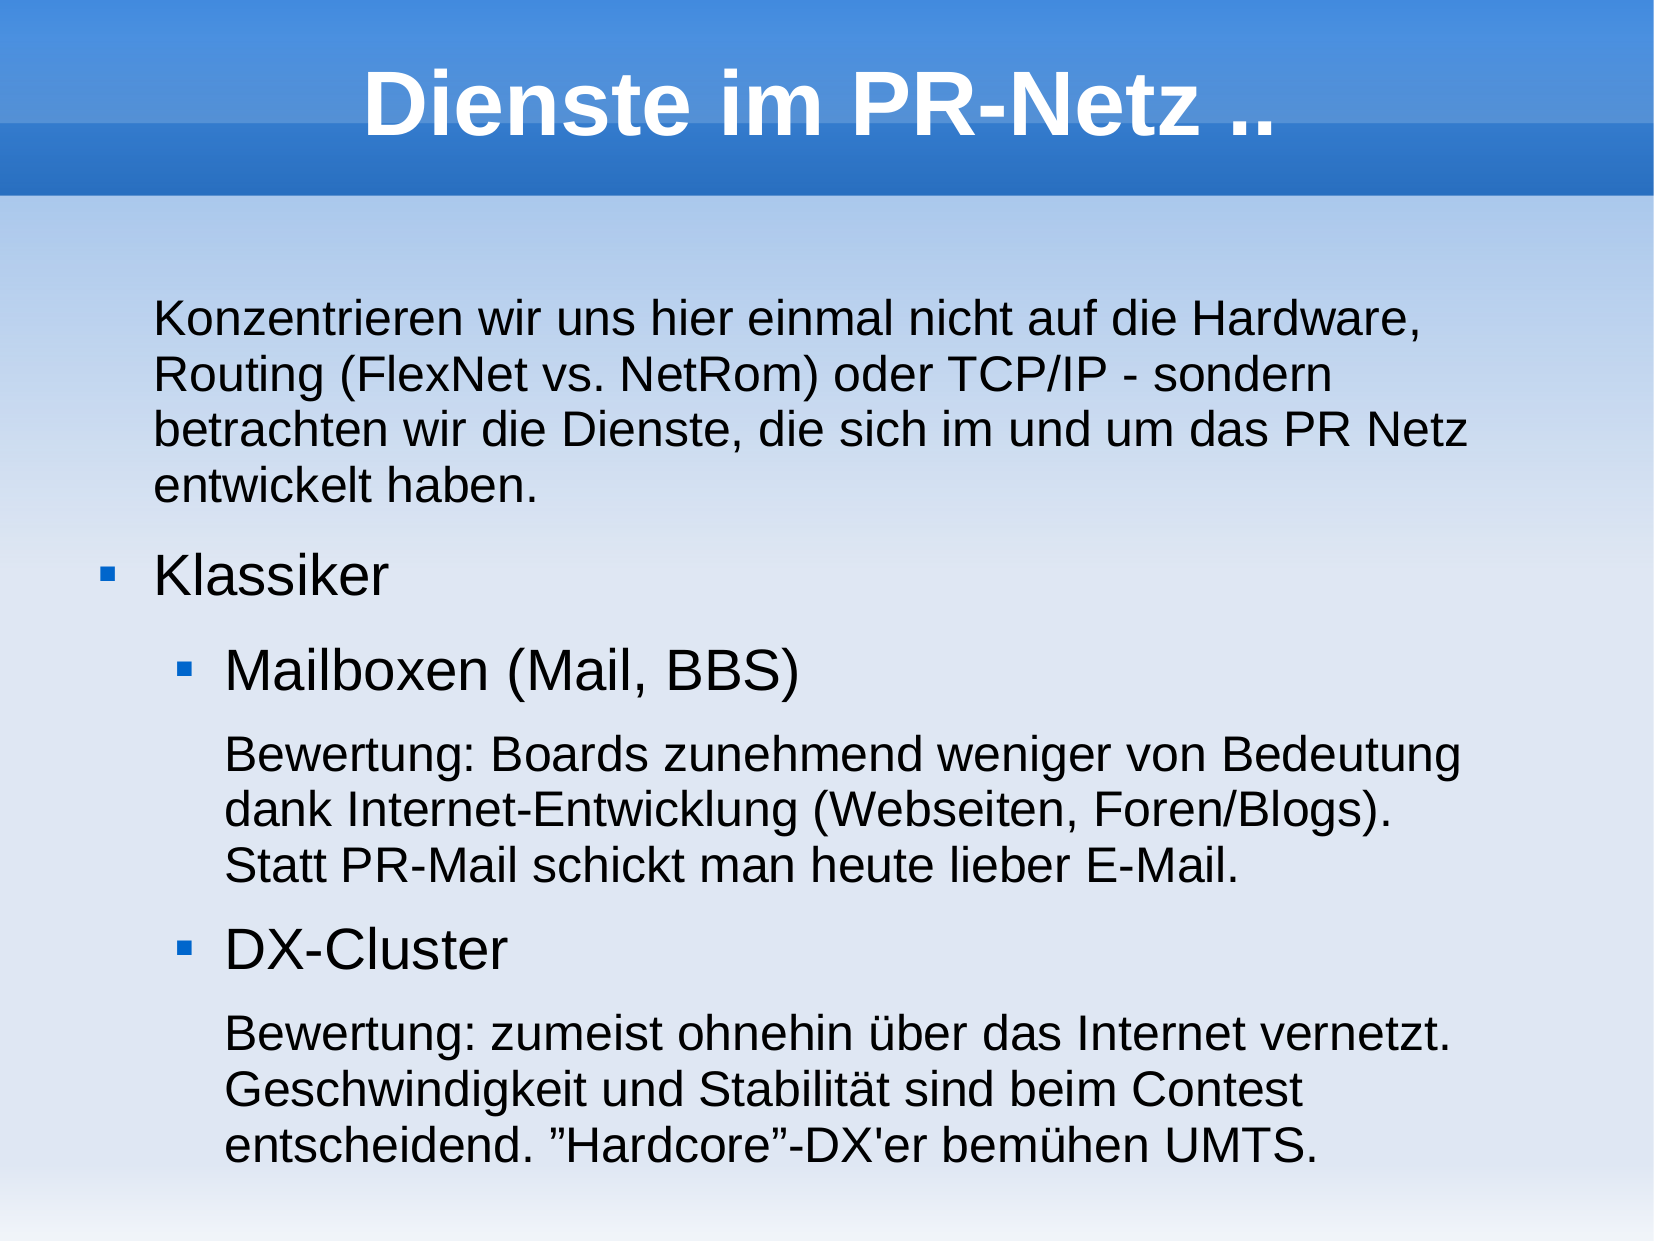

# Dienste im PR-Netz ..
Konzentrieren wir uns hier einmal nicht auf die Hardware, Routing (FlexNet vs. NetRom) oder TCP/IP - sondern betrachten wir die Dienste, die sich im und um das PR Netz entwickelt haben.
Klassiker
Mailboxen (Mail, BBS)
Bewertung: Boards zunehmend weniger von Bedeutung dank Internet-Entwicklung (Webseiten, Foren/Blogs).
Statt PR-Mail schickt man heute lieber E-Mail.
DX-Cluster
Bewertung: zumeist ohnehin über das Internet vernetzt. Geschwindigkeit und Stabilität sind beim Contest entscheidend. ”Hardcore”-DX'er bemühen UMTS.